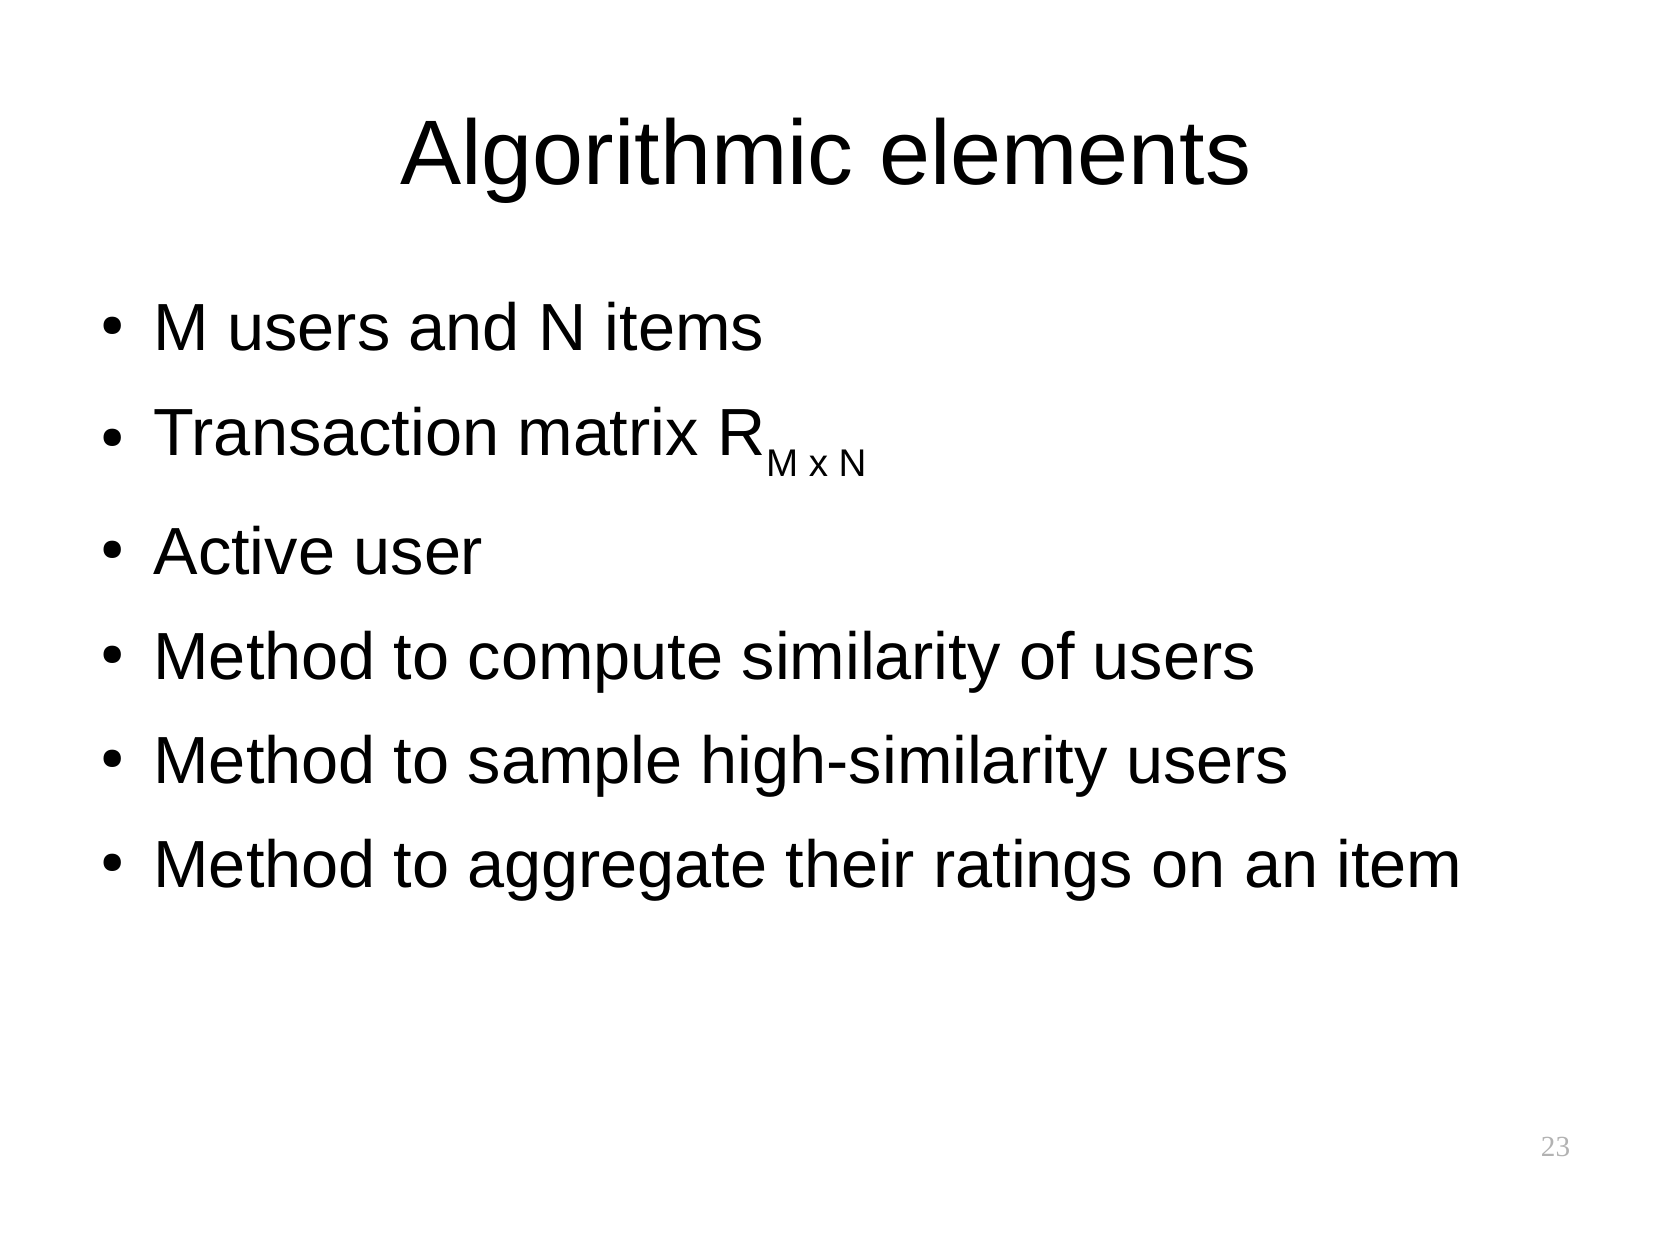

# Algorithmic elements
M users and N items
Transaction matrix RM x N
Active user
Method to compute similarity of users
Method to sample high-similarity users
Method to aggregate their ratings on an item
23